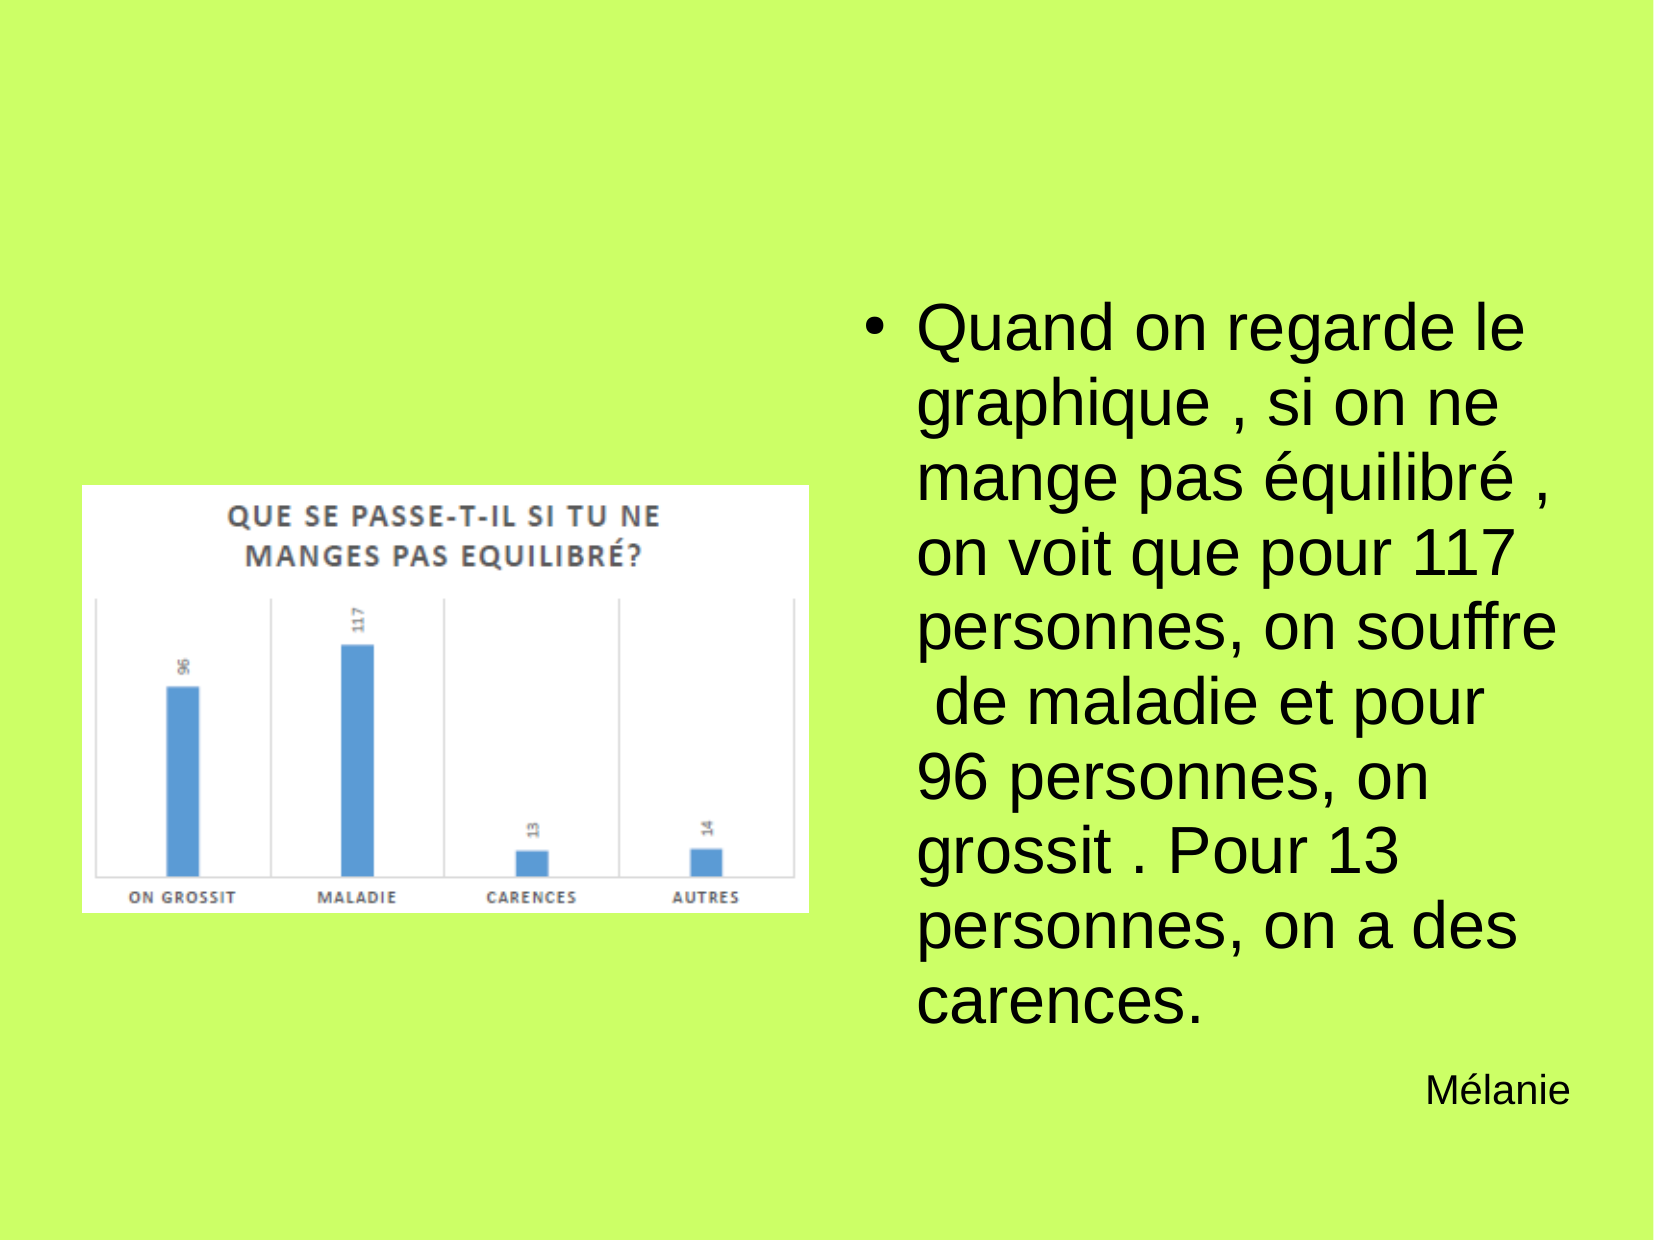

#
Quand on regarde le graphique , si on ne mange pas équilibré , on voit que pour 117 personnes, on souffre de maladie et pour 96 personnes, on grossit . Pour 13 personnes, on a des carences.
Mélanie